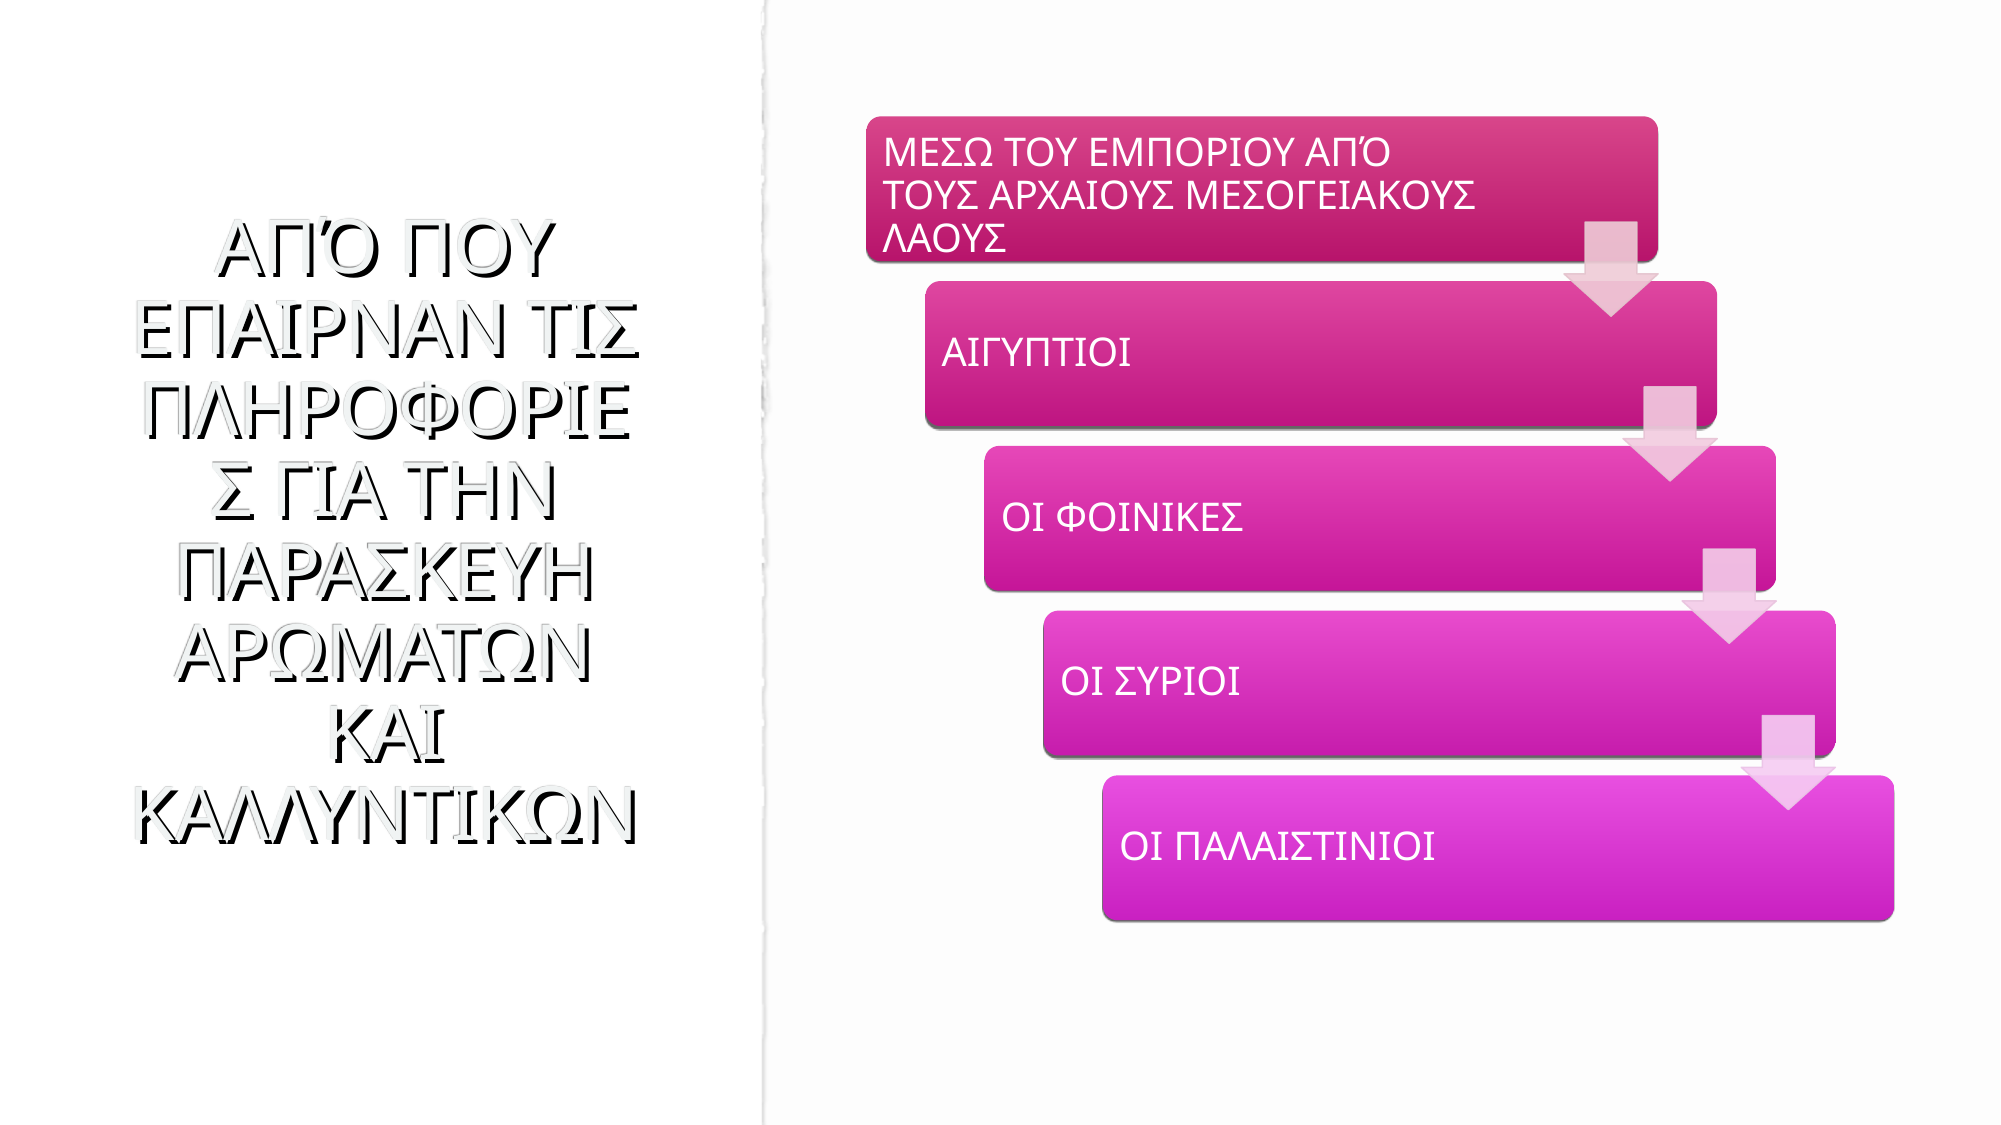

# ΑΠΌ ΠΟΥ ΕΠΑΙΡΝΑΝ ΤΙΣ ΠΛΗΡΟΦΟΡΙΕΣ ΓΙΑ ΤΗΝ ΠΑΡΑΣΚΕΥΗ ΑΡΩΜΑΤΩΝ ΚΑΙ ΚΑΛΛΥΝΤΙΚΩΝ
ΜΕΣΩ ΤΟΥ ΕΜΠΟΡΙΟΥ ΑΠΌ ΤΟΥΣ ΑΡΧΑΙΟΥΣ ΜΕΣΟΓΕΙΑΚΟΥΣ ΛΑΟΥΣ
ΑΙΓΥΠΤΙΟΙ
ΟΙ ΦΟΙΝΙΚΕΣ
ΟΙ ΣΥΡΙΟΙ
ΟΙ ΠΑΛΑΙΣΤΙΝΙΟΙ